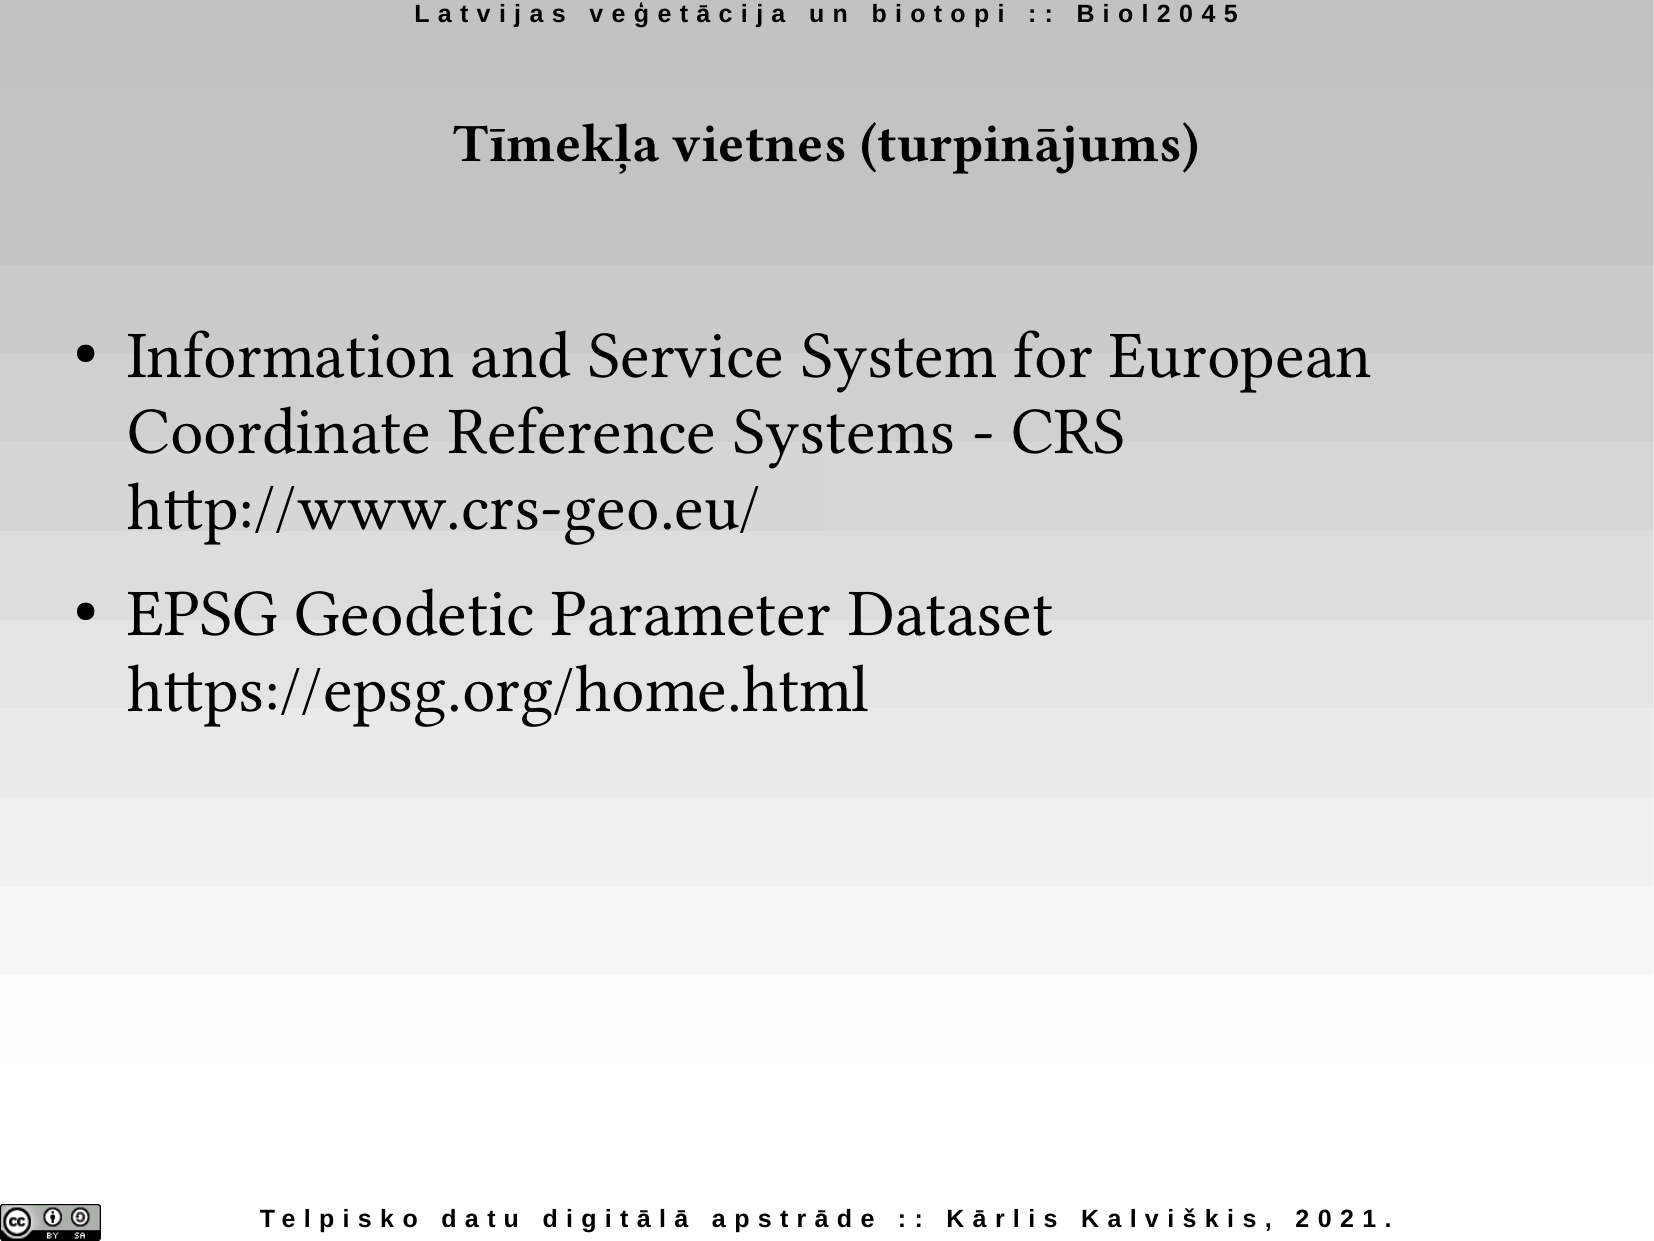

# Tīmekļa vietnes (turpinājums)
Information and Service System for European Coordinate Reference Systems - CRS
http://www.crs-geo.eu/
EPSG Geodetic Parameter Dataset
https://epsg.org/home.html